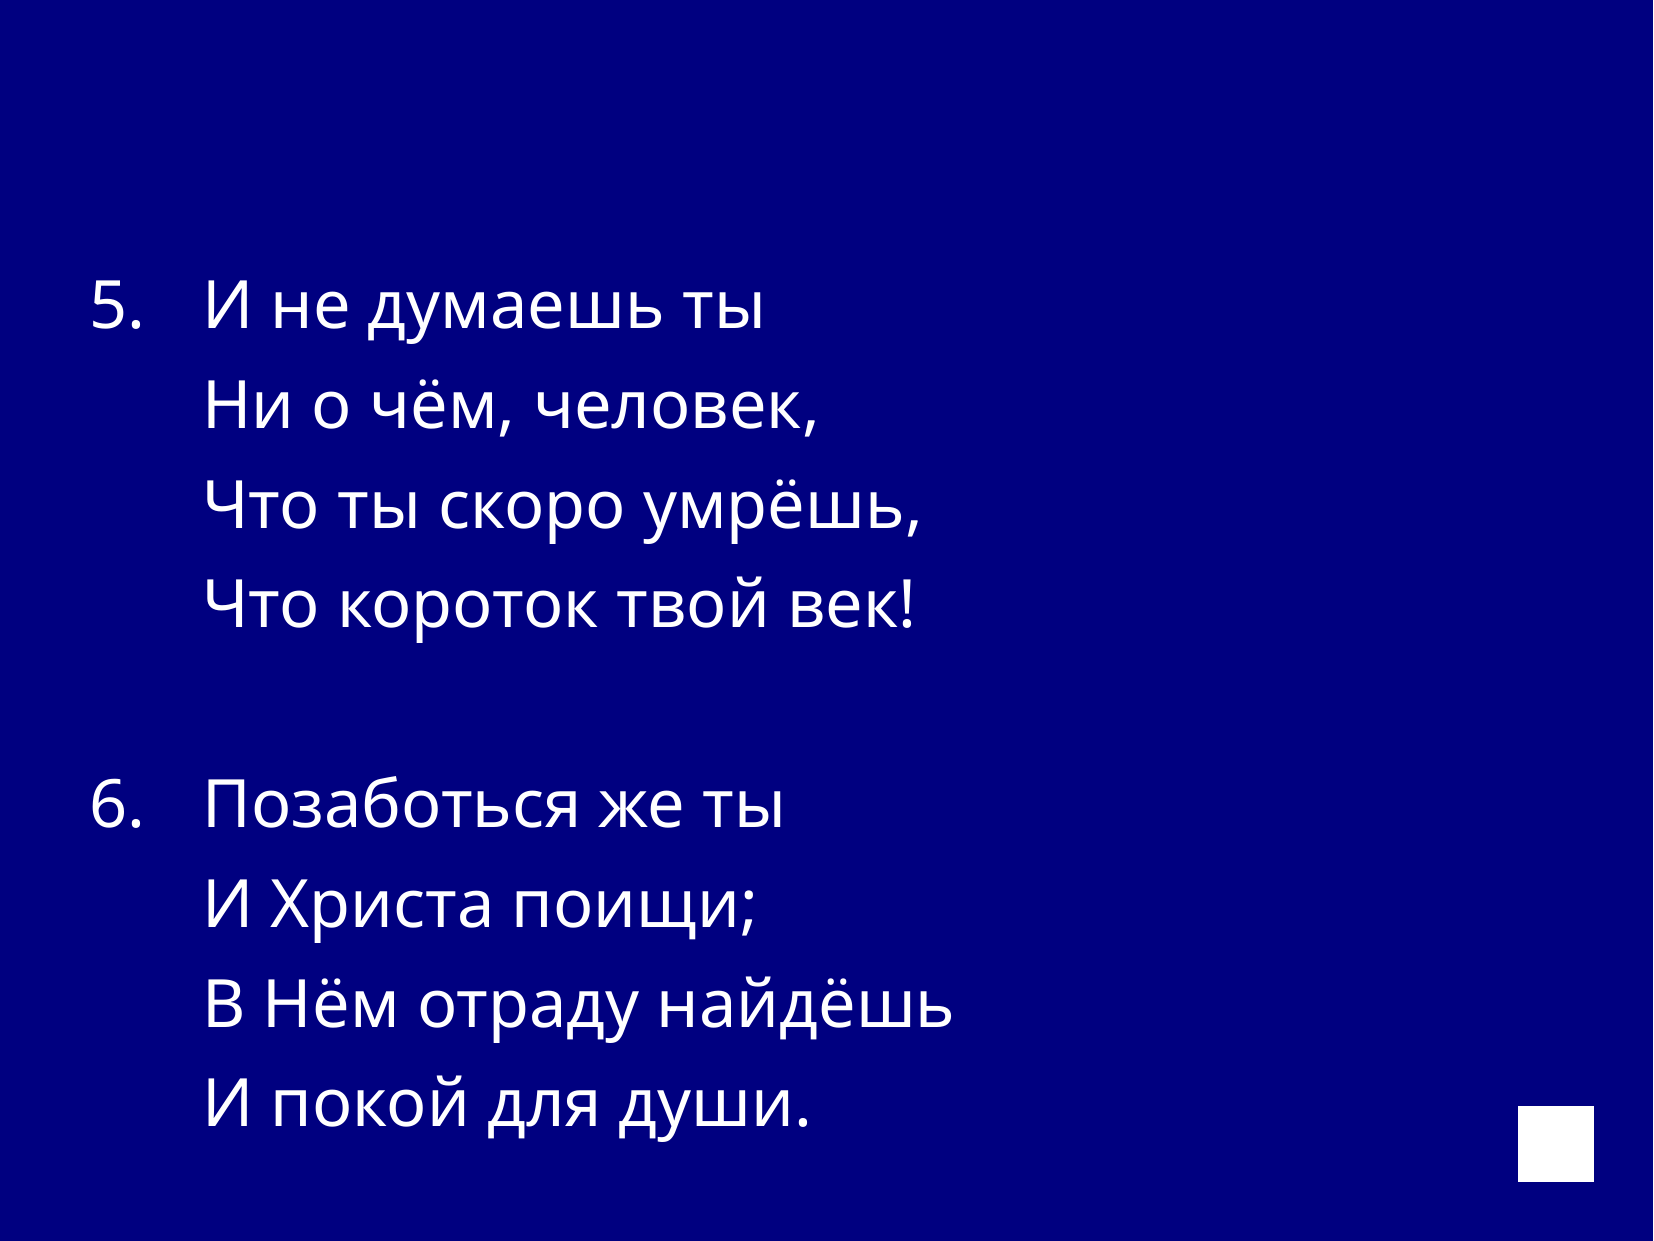

5.	И не думаешь ты
	Ни о чём, человек,
	Что ты скоро умрёшь,
	Что короток твой век!
6.	Позаботься же ты
	И Христа поищи;
	В Нём отраду найдёшь
	И покой для души.